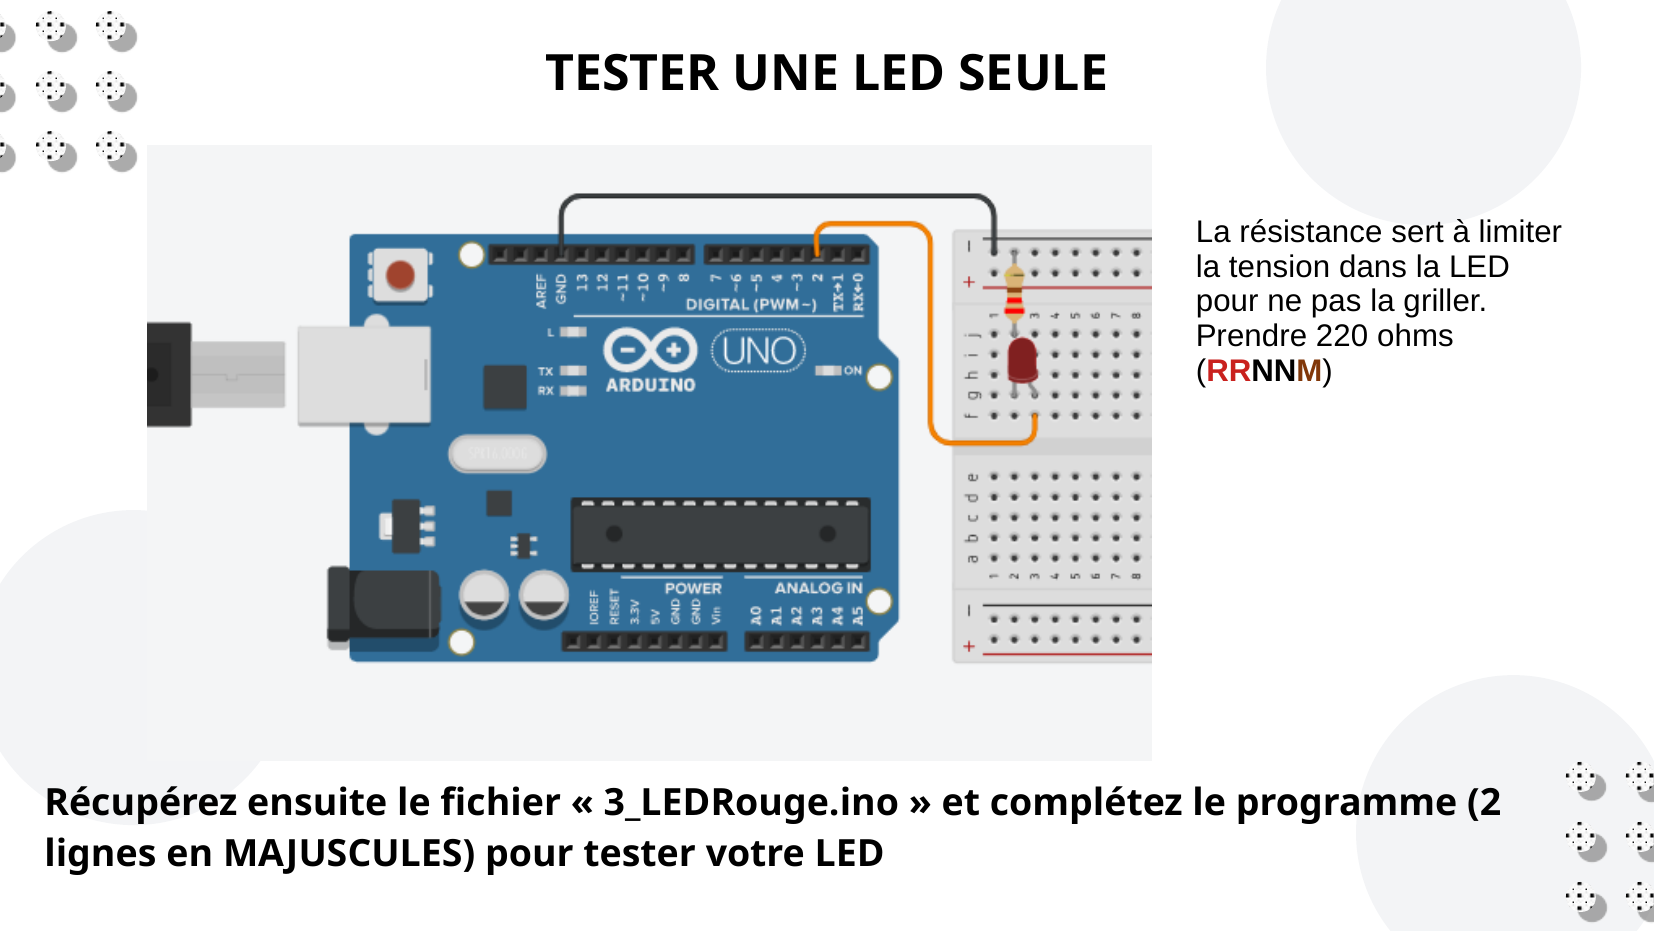

TESTER UNE LED SEULE
La résistance sert à limiter la tension dans la LED pour ne pas la griller.
Prendre 220 ohms (RRNNM)
Récupérez ensuite le fichier « 3_LEDRouge.ino » et complétez le programme (2 lignes en MAJUSCULES) pour tester votre LED